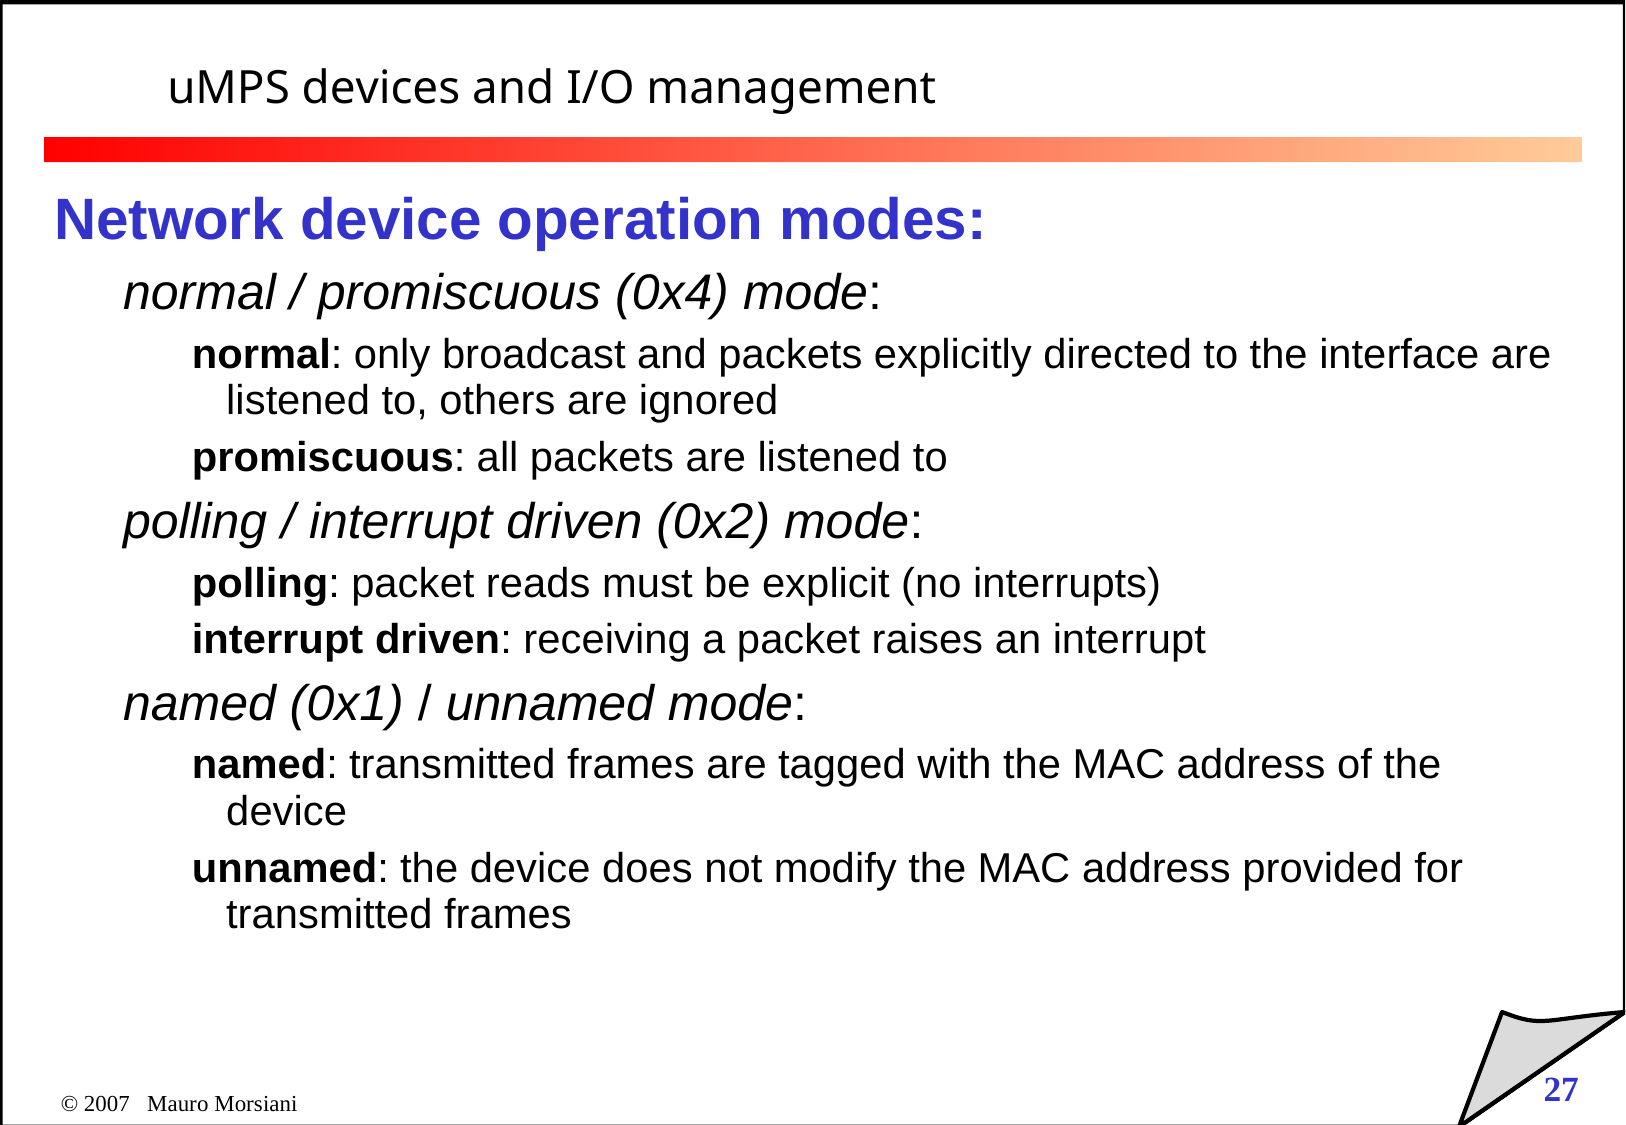

# uMPS devices and I/O management
Network device operation modes:
normal / promiscuous (0x4) mode:
normal: only broadcast and packets explicitly directed to the interface are listened to, others are ignored
promiscuous: all packets are listened to
polling / interrupt driven (0x2) mode:
polling: packet reads must be explicit (no interrupts)
interrupt driven: receiving a packet raises an interrupt
named (0x1) / unnamed mode:
named: transmitted frames are tagged with the MAC address of the device
unnamed: the device does not modify the MAC address provided for transmitted frames